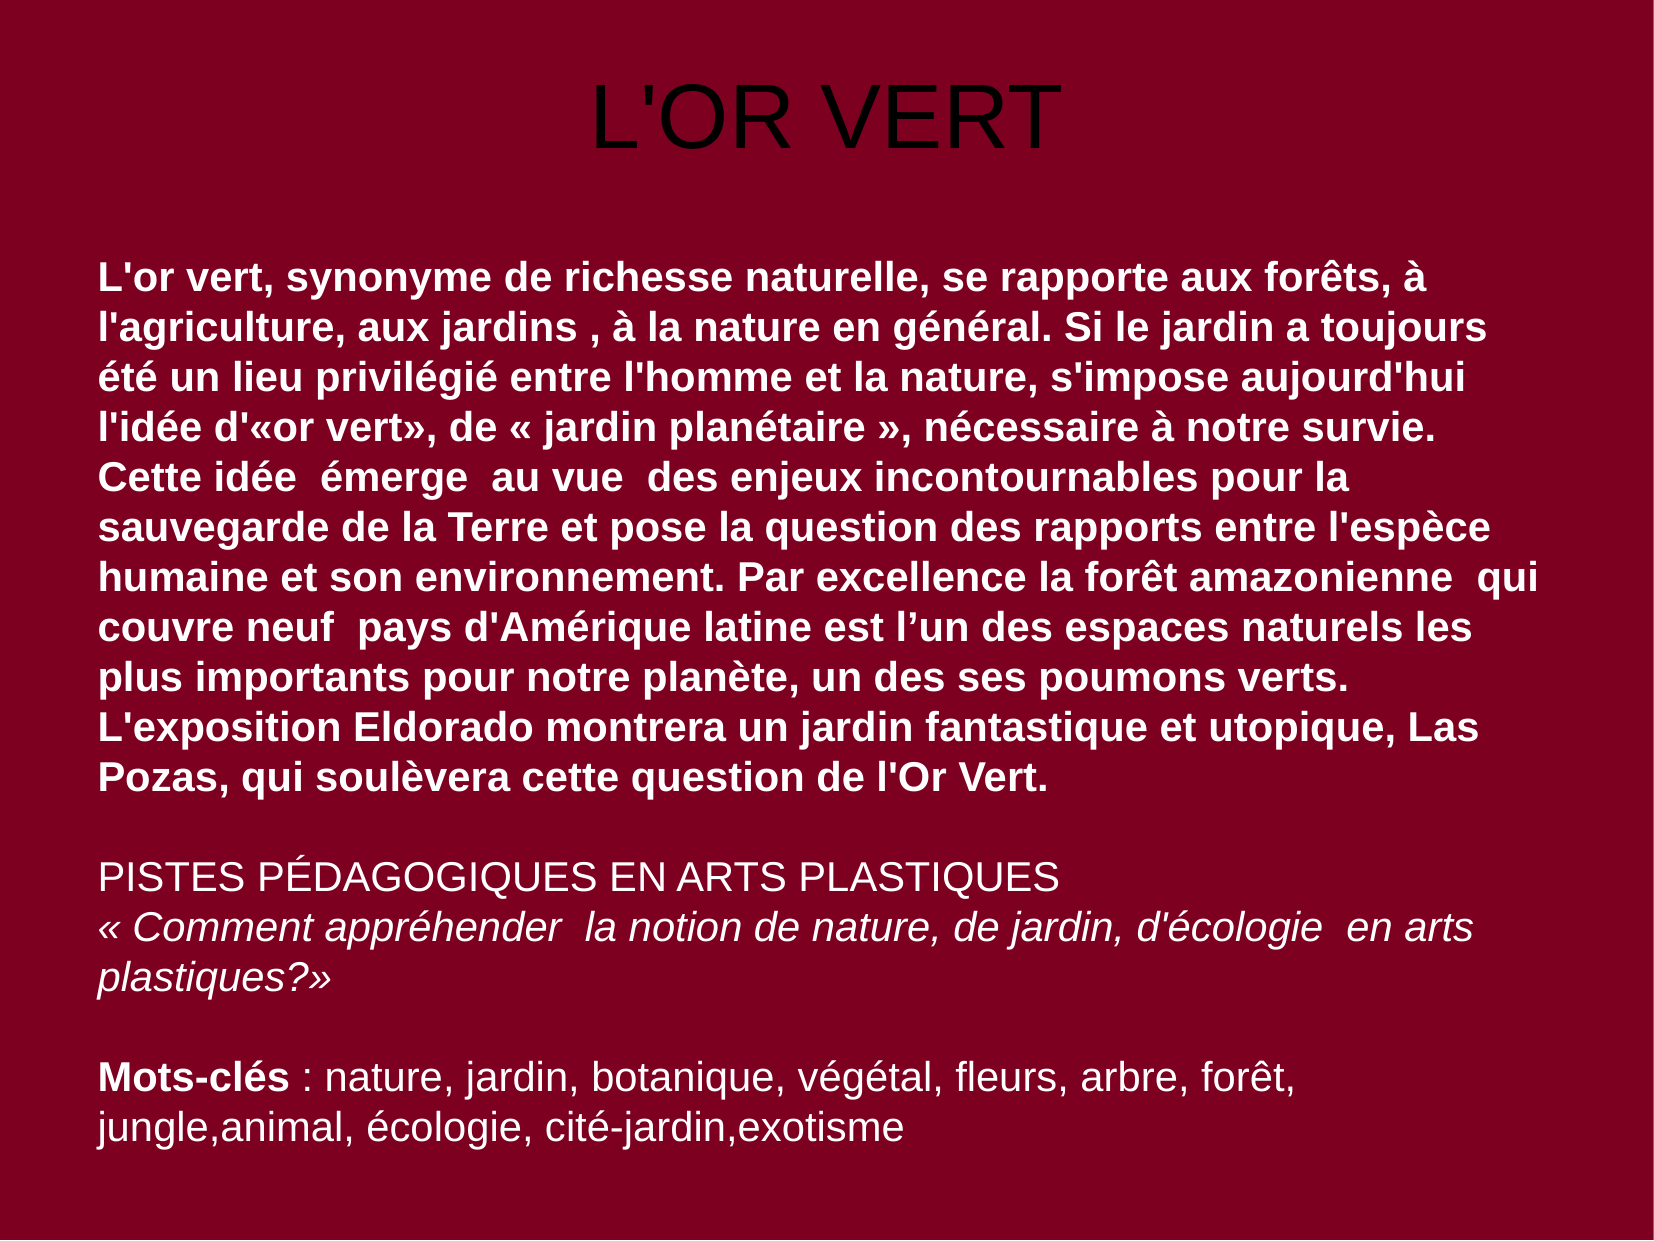

# L'OR VERT
L'or vert, synonyme de richesse naturelle, se rapporte aux forêts, à l'agriculture, aux jardins , à la nature en général. Si le jardin a toujours été un lieu privilégié entre l'homme et la nature, s'impose aujourd'hui l'idée d'«or vert», de « jardin planétaire », nécessaire à notre survie. Cette idée émerge au vue des enjeux incontournables pour la sauvegarde de la Terre et pose la question des rapports entre l'espèce humaine et son environnement. Par excellence la forêt amazonienne qui couvre neuf pays d'Amérique latine est l’un des espaces naturels les plus importants pour notre planète, un des ses poumons verts.
L'exposition Eldorado montrera un jardin fantastique et utopique, Las Pozas, qui soulèvera cette question de l'Or Vert.
PISTES PÉDAGOGIQUES EN ARTS PLASTIQUES
« Comment appréhender la notion de nature, de jardin, d'écologie en arts plastiques?»
Mots-clés : nature, jardin, botanique, végétal, fleurs, arbre, forêt, jungle,animal, écologie, cité-jardin,exotisme